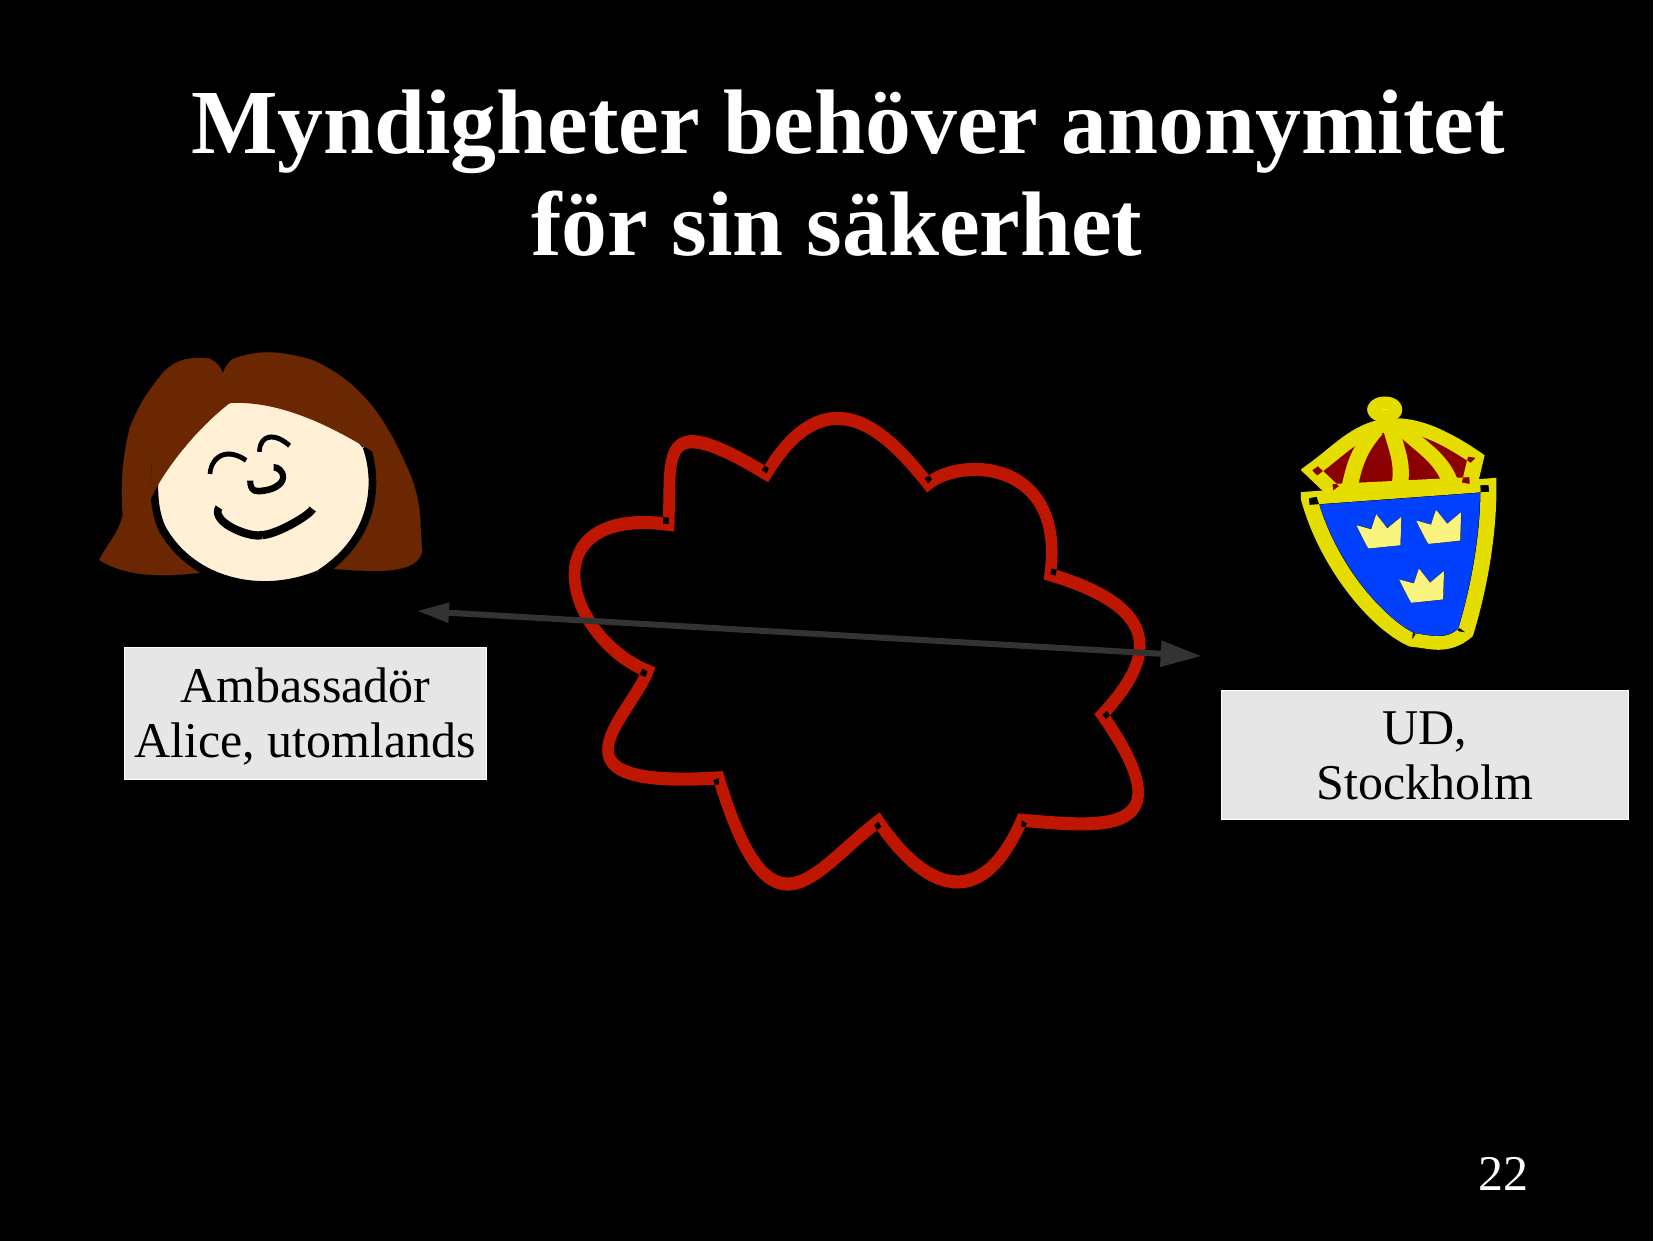

Myndigheter behöver anonymitet
för sin säkerhet
Ambassadör
Alice, utomlands
UD,
Stockholm